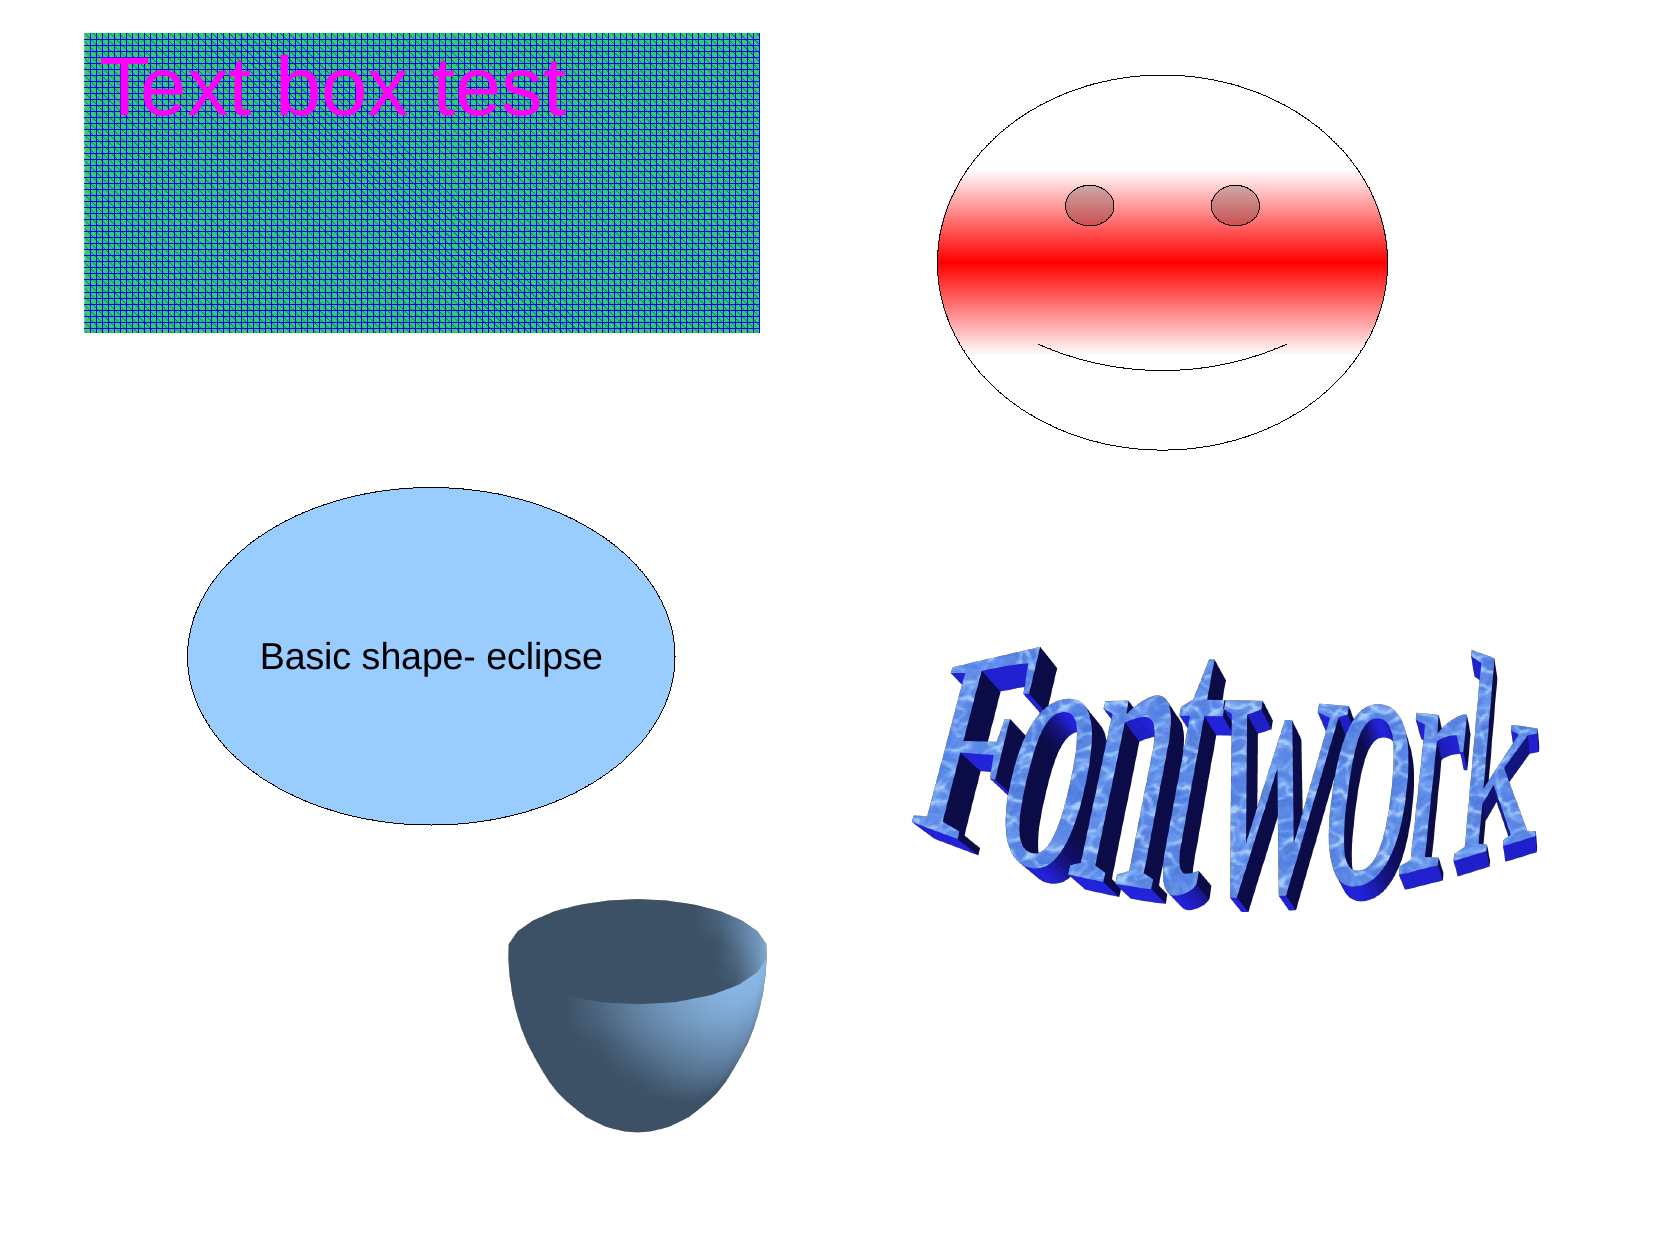

Text box test
Basic shape- eclipse
Fontwork